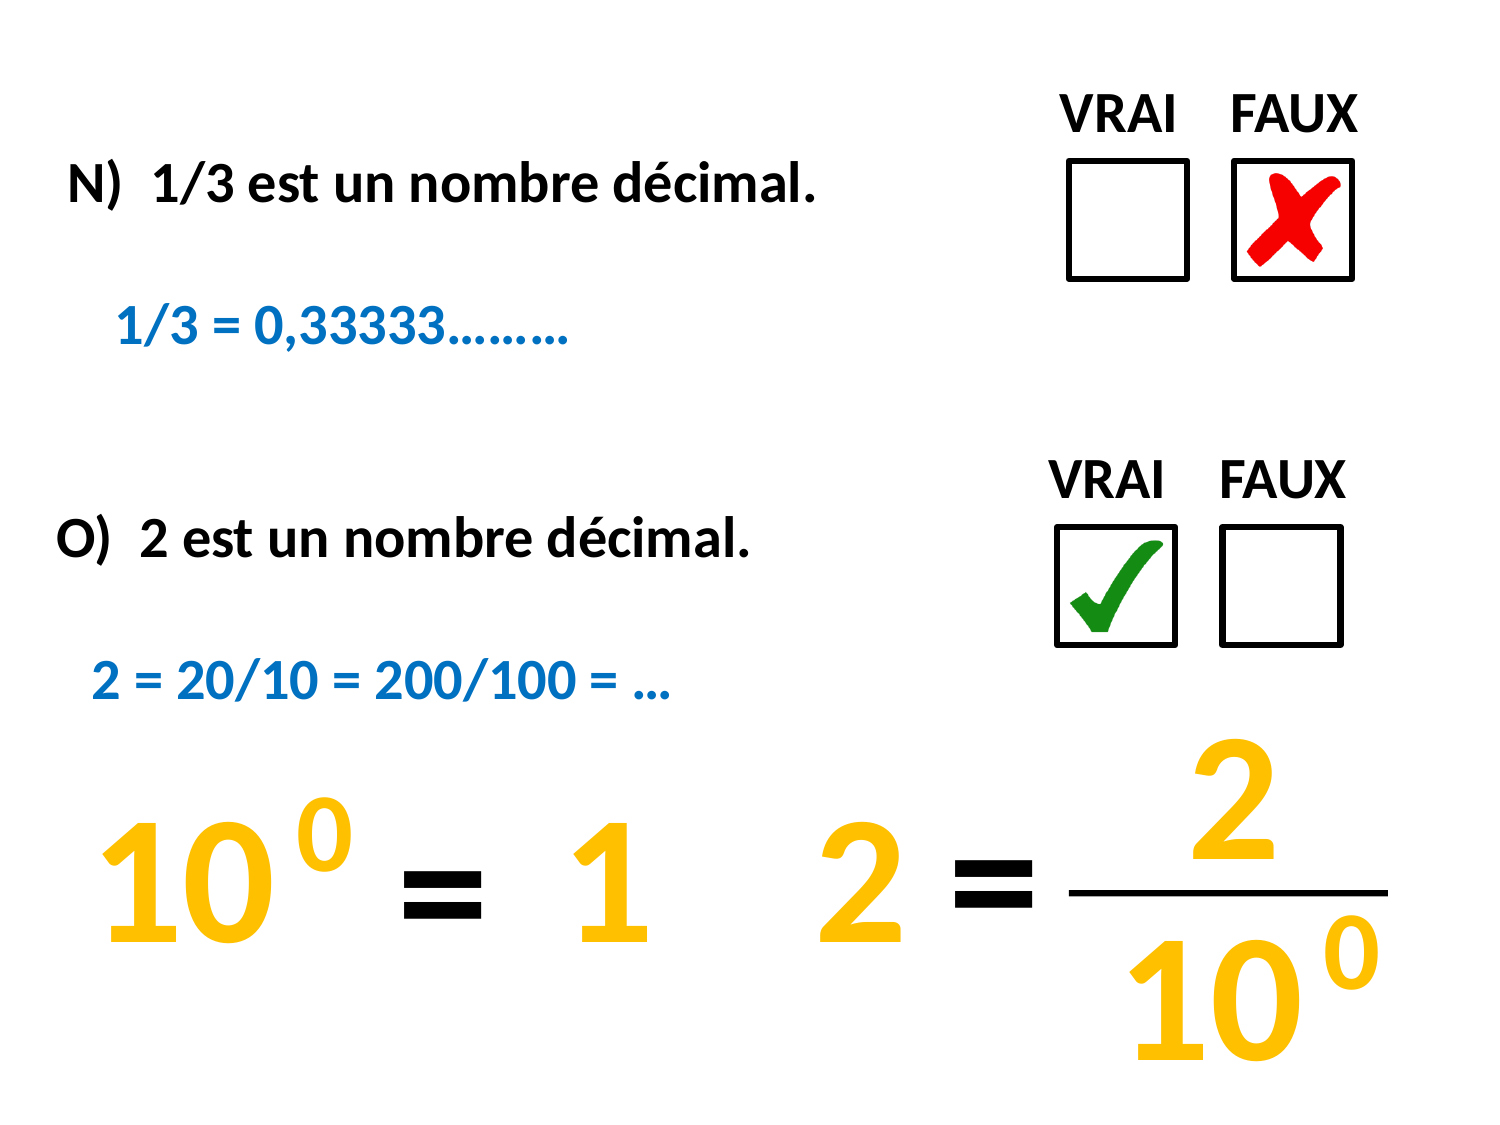

VRAI FAUX
N) 1/3 est un nombre décimal.
1/3 = 0,33333………
VRAI FAUX
O) 2 est un nombre décimal.
2 = 20/10 = 200/100 = …
2
2 =
10
0
10
0
=
1